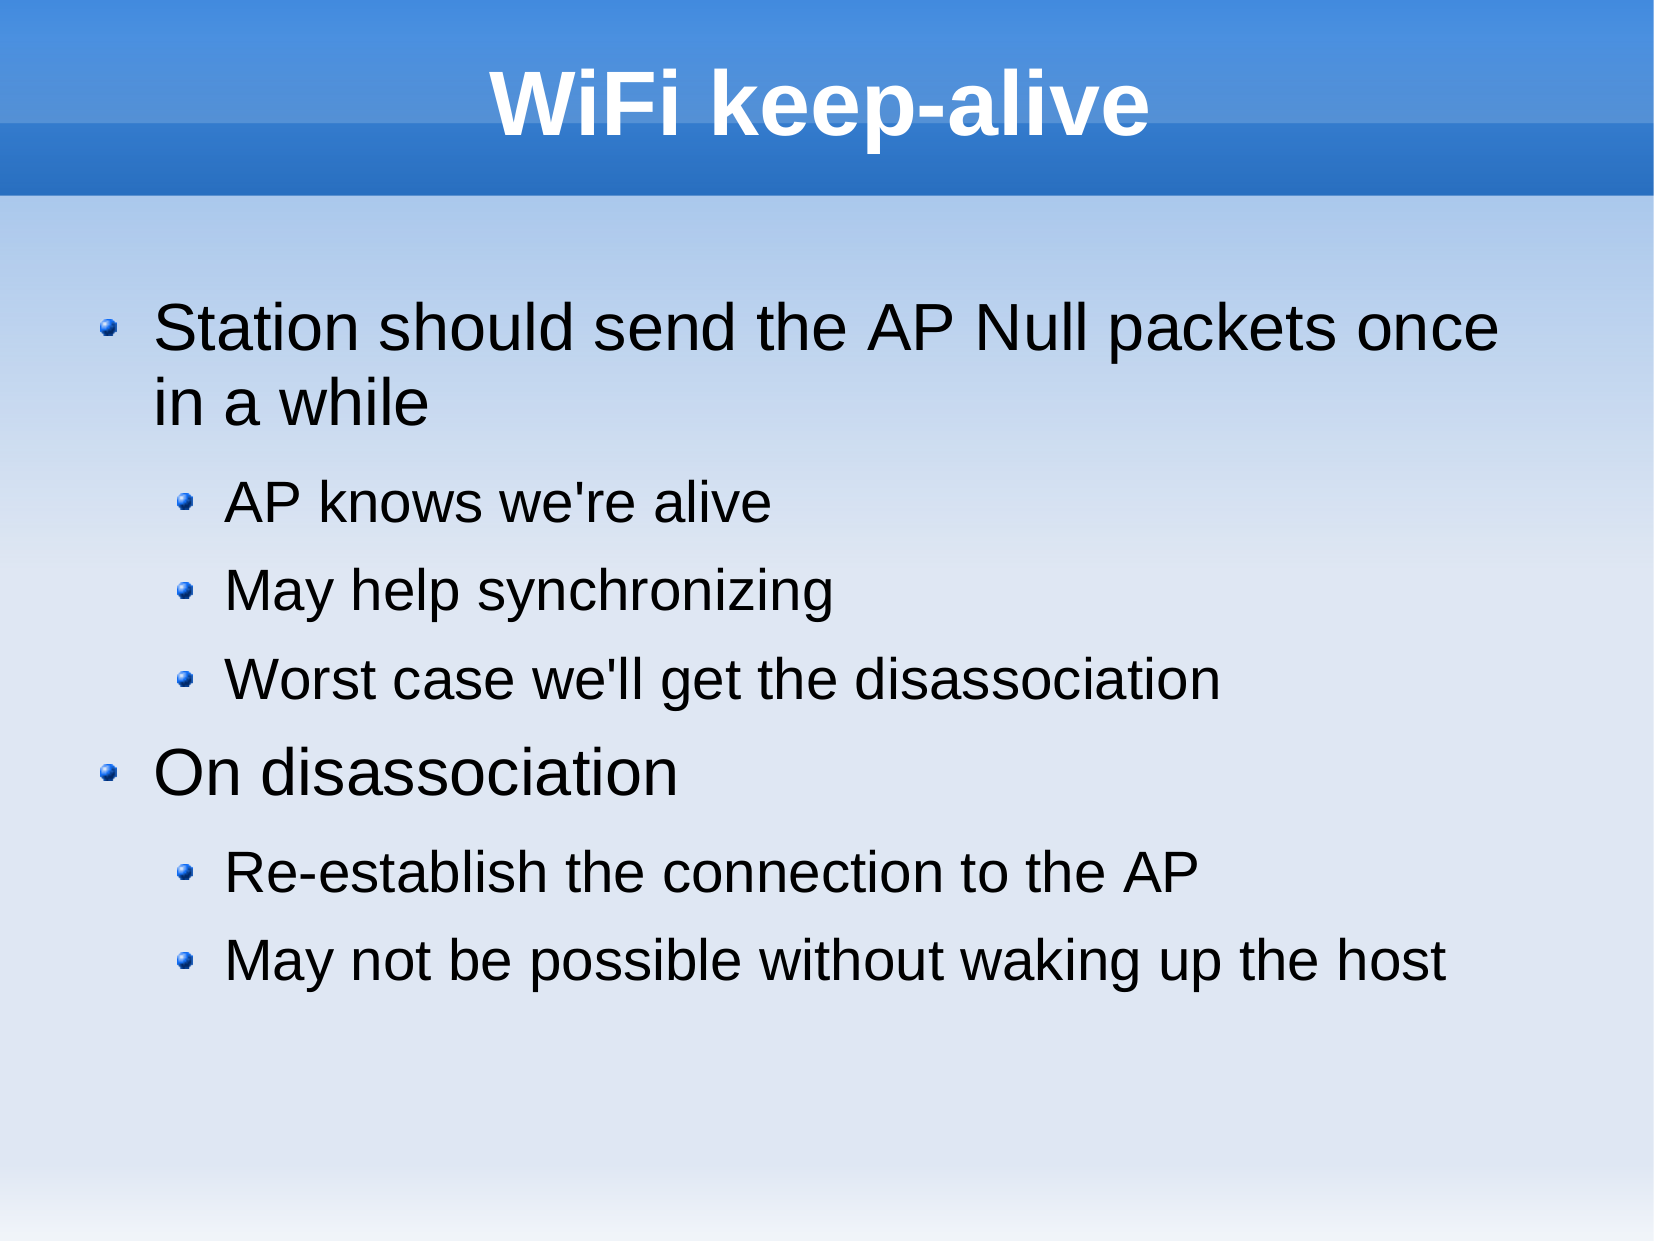

# WiFi keep-alive
Station should send the AP Null packets once in a while
AP knows we're alive
May help synchronizing
Worst case we'll get the disassociation
On disassociation
Re-establish the connection to the AP
May not be possible without waking up the host